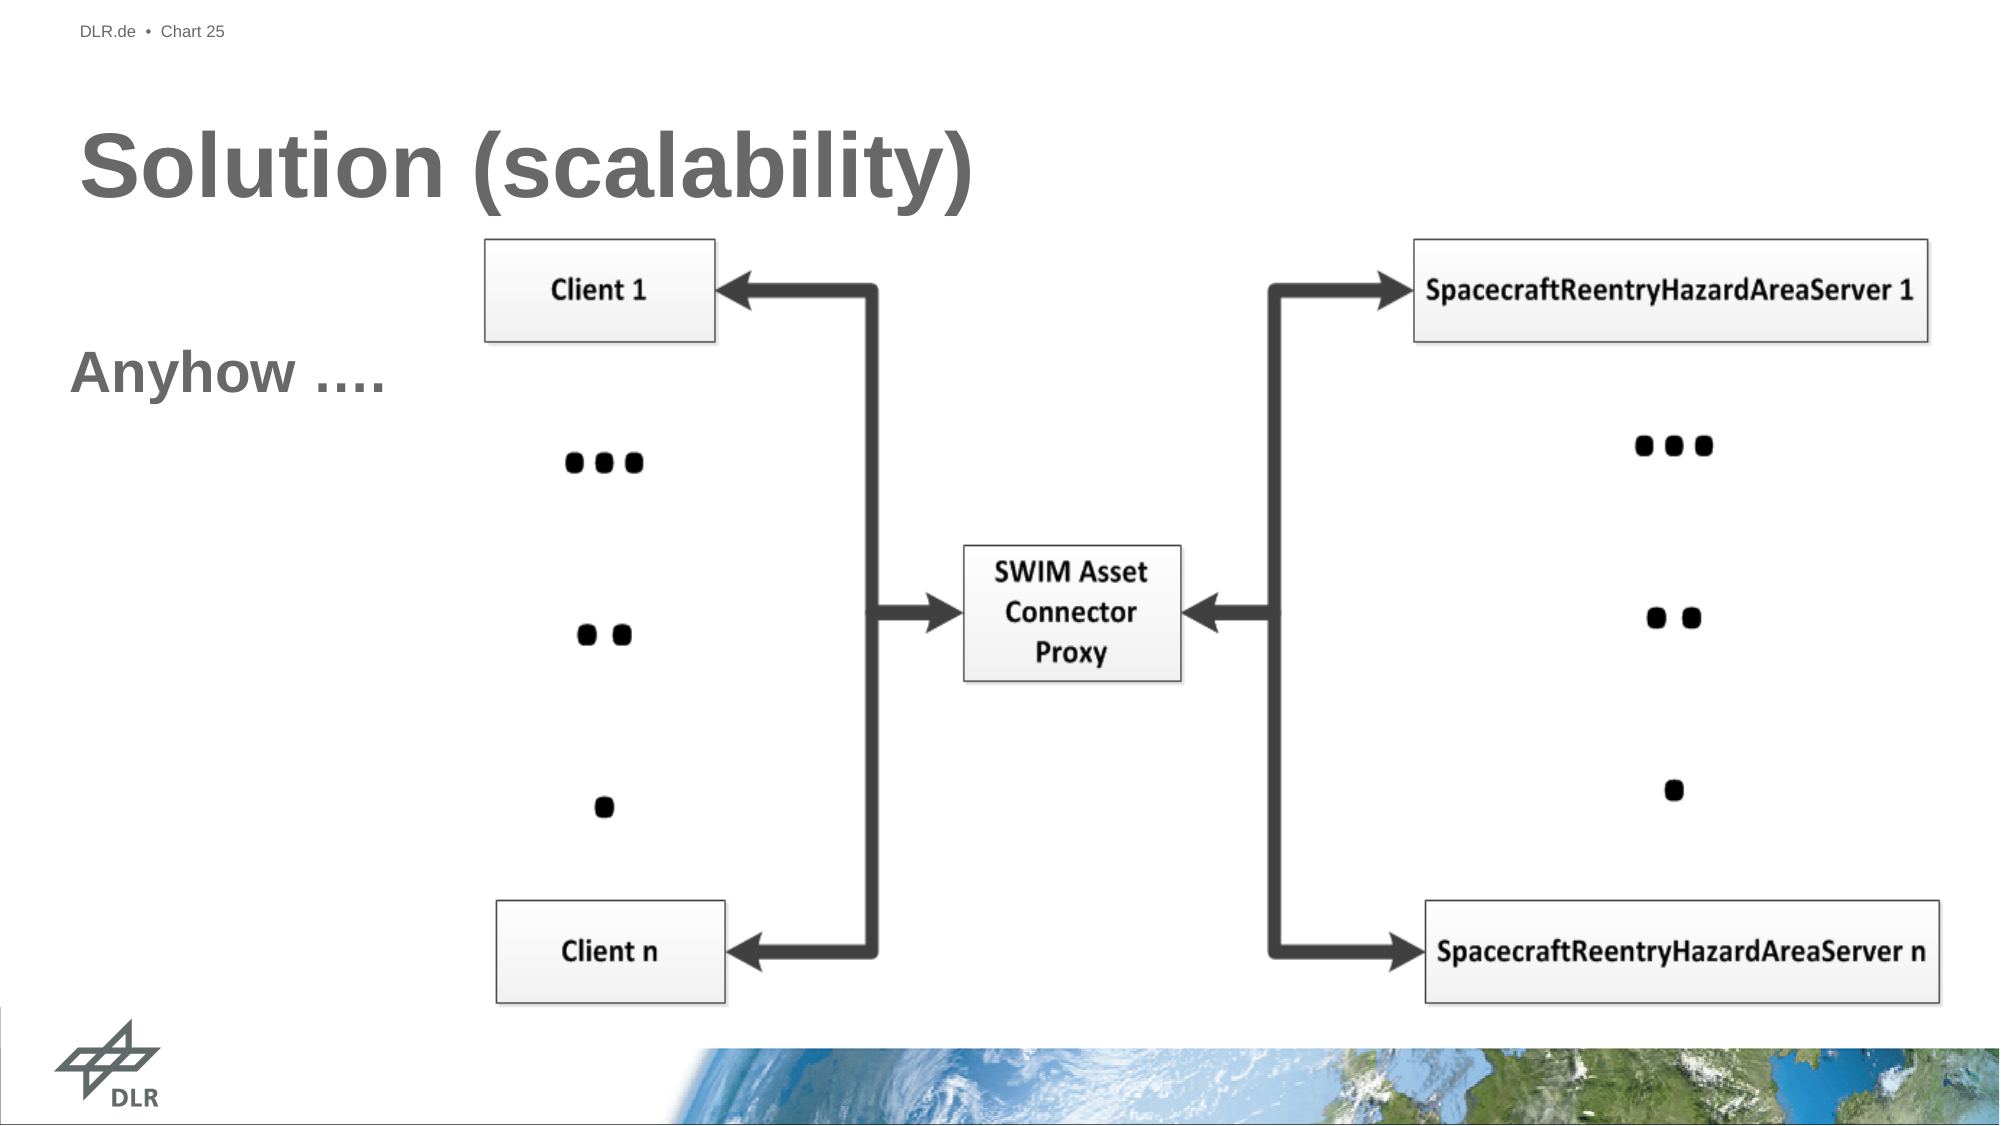

DLR.de • Chart
# Solution (scalability)
Anyhow ….